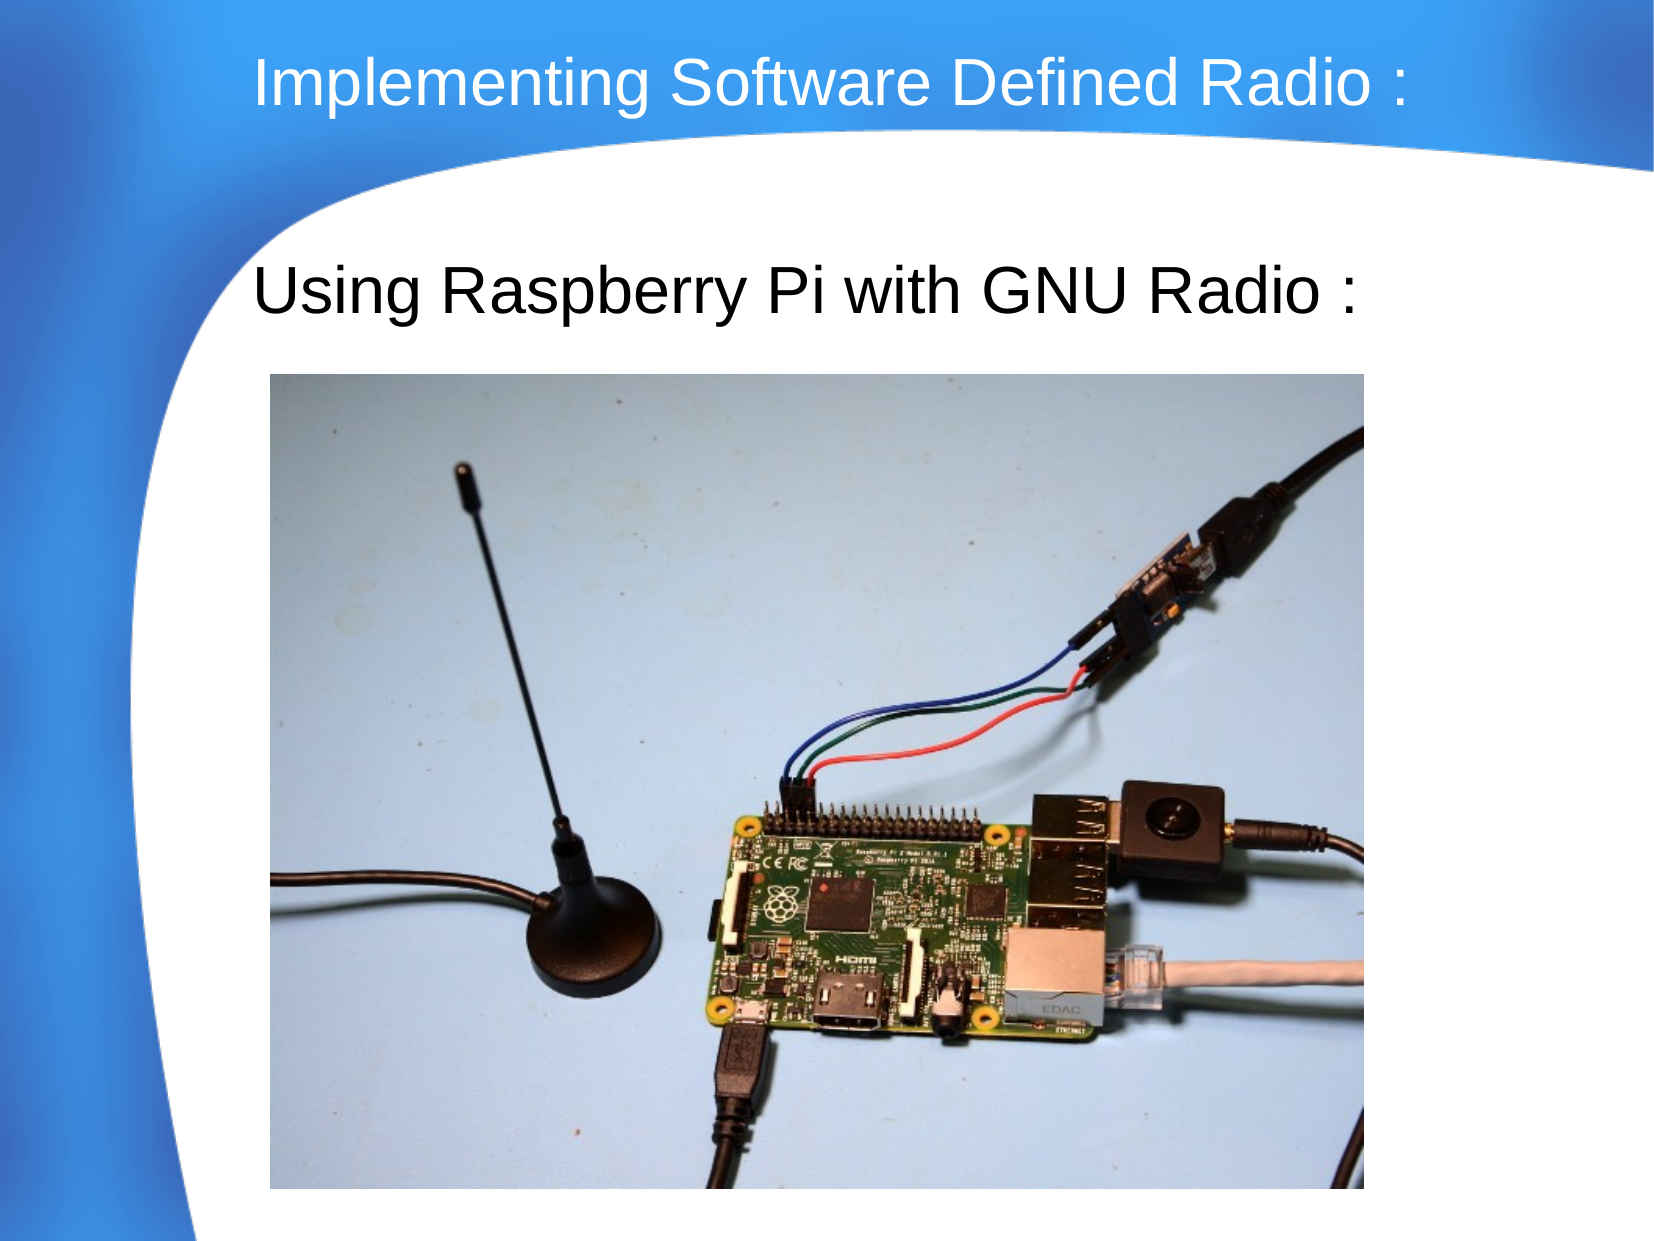

# Implementing Software Defined Radio :
Using Raspberry Pi with GNU Radio :